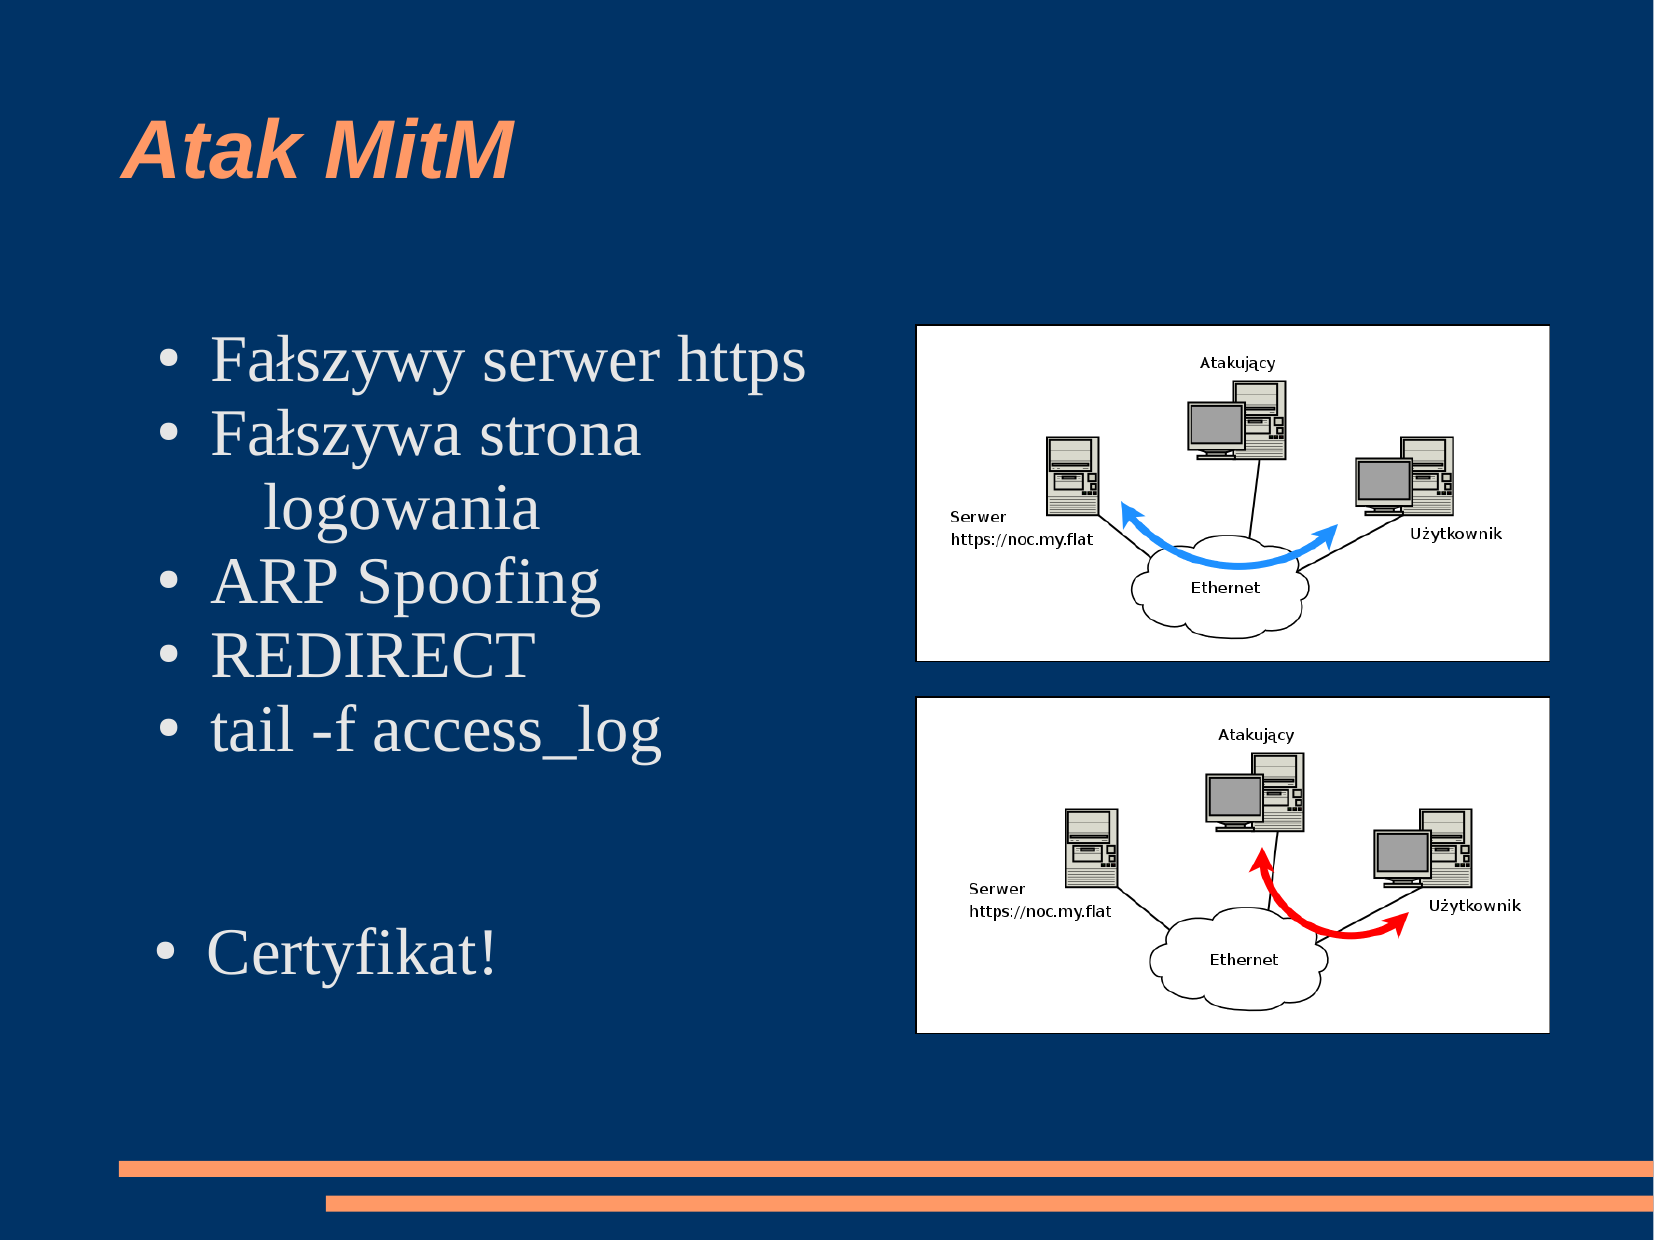

# Atak MitM
Fałszywy serwer https
Fałszywa strona logowania
ARP Spoofing
REDIRECT
tail -f access_log
Certyfikat!